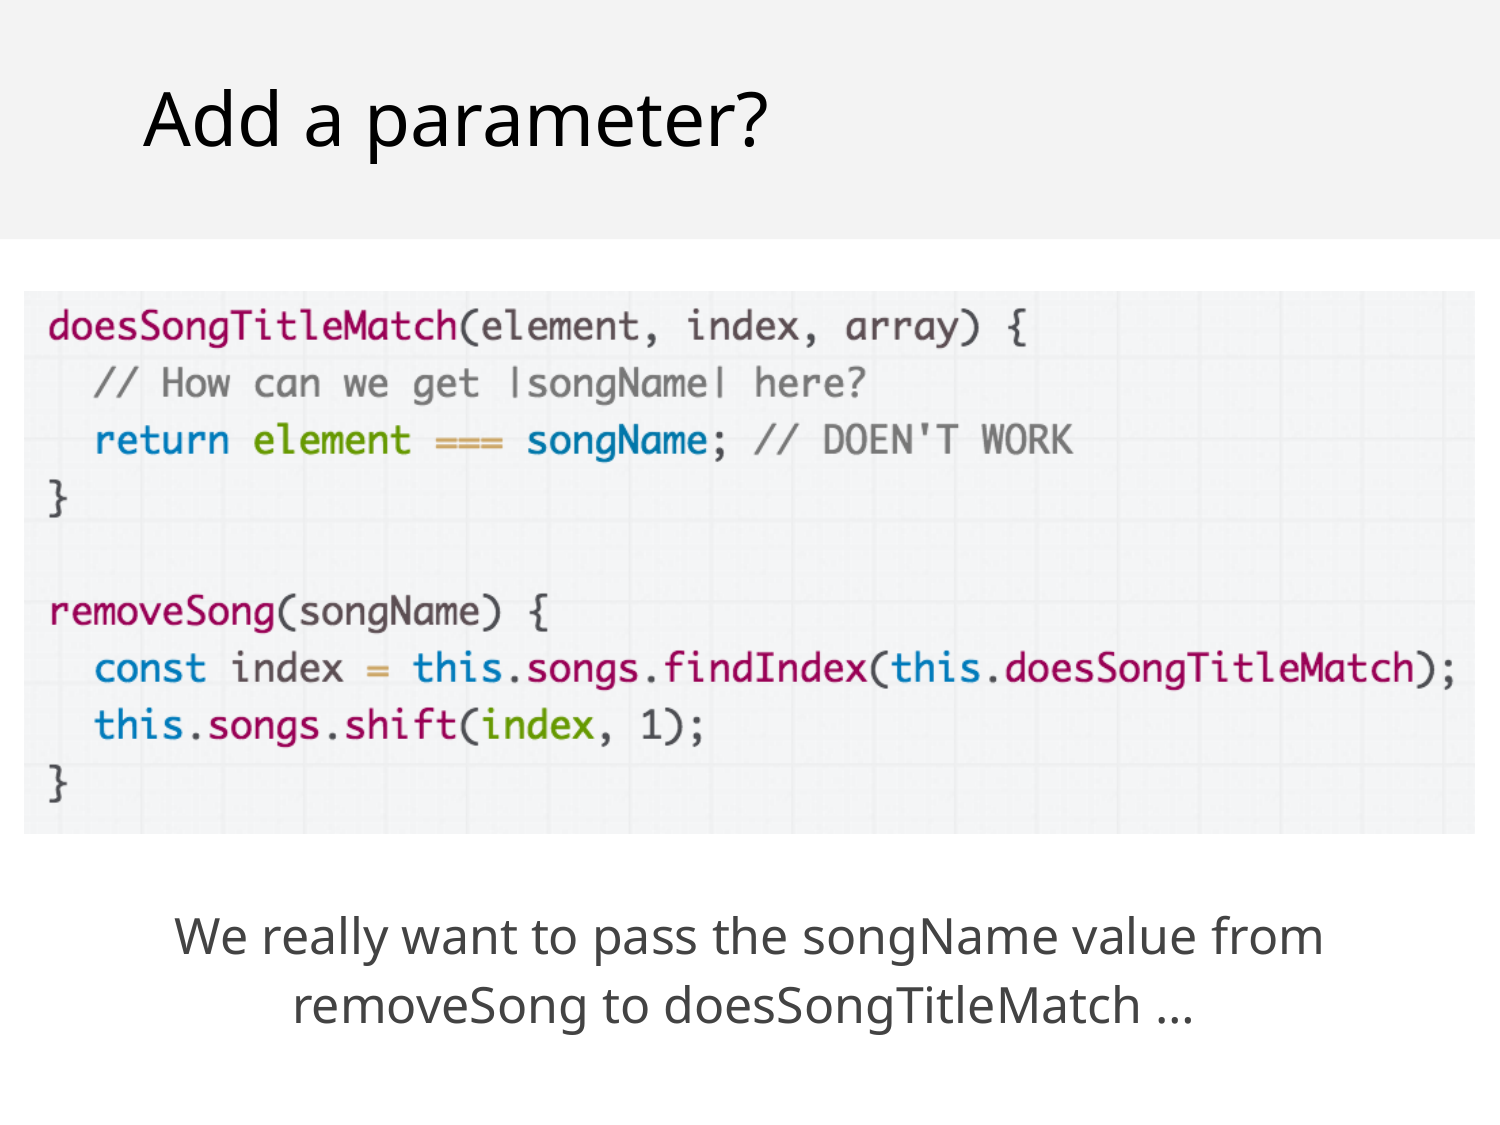

# Add a parameter?
We really want to pass the songName value from removeSong to doesSongTitleMatch …